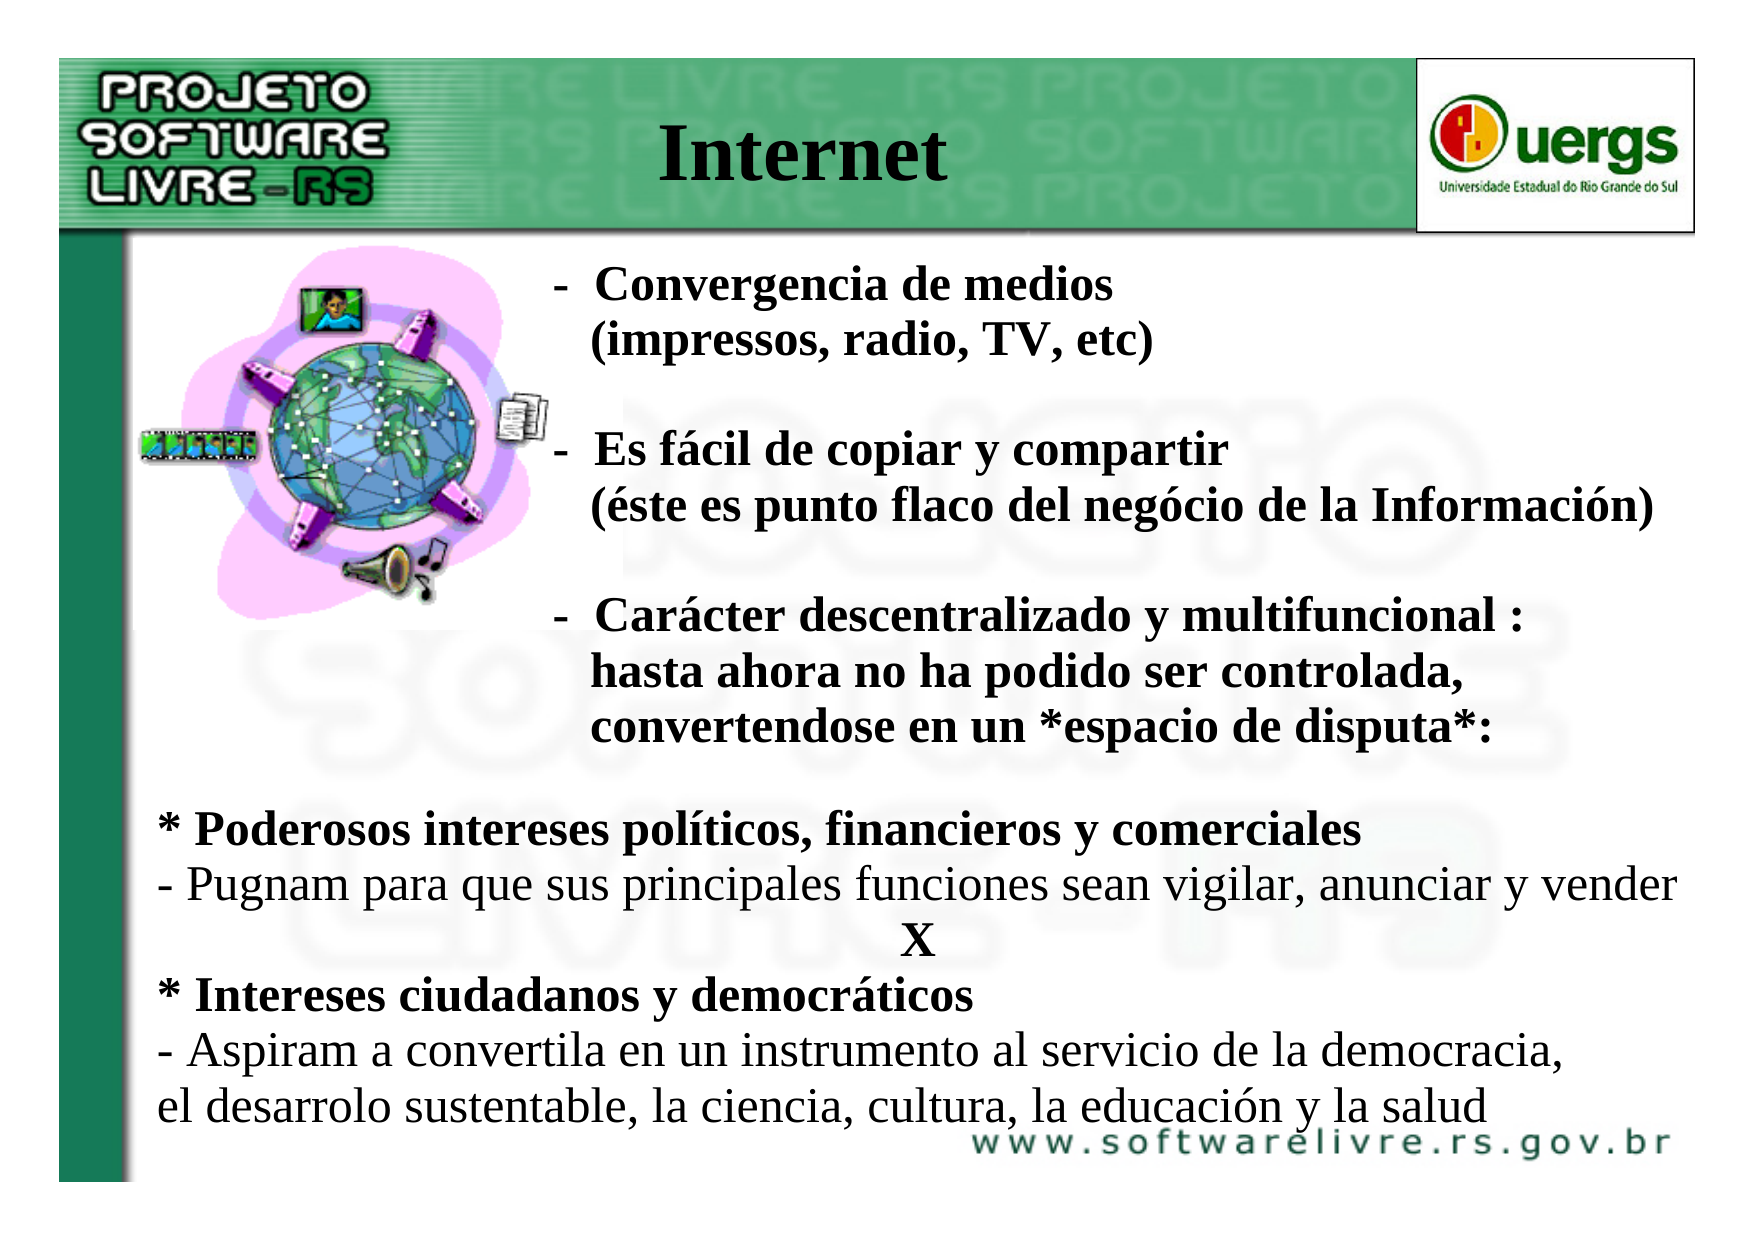

Internet
- Convergencia de medios
 (impressos, radio, TV, etc)
- Es fácil de copiar y compartir
 (éste es punto flaco del negócio de la Información)
- Carácter descentralizado y multifuncional :
 hasta ahora no ha podido ser controlada,
 convertendose en un *espacio de disputa*:
* Poderosos intereses políticos, financieros y comerciales
- Pugnam para que sus principales funciones sean vigilar, anunciar y vender
X
* Intereses ciudadanos y democráticos
- Aspiram a convertila en un instrumento al servicio de la democracia,
el desarrolo sustentable, la ciencia, cultura, la educación y la salud